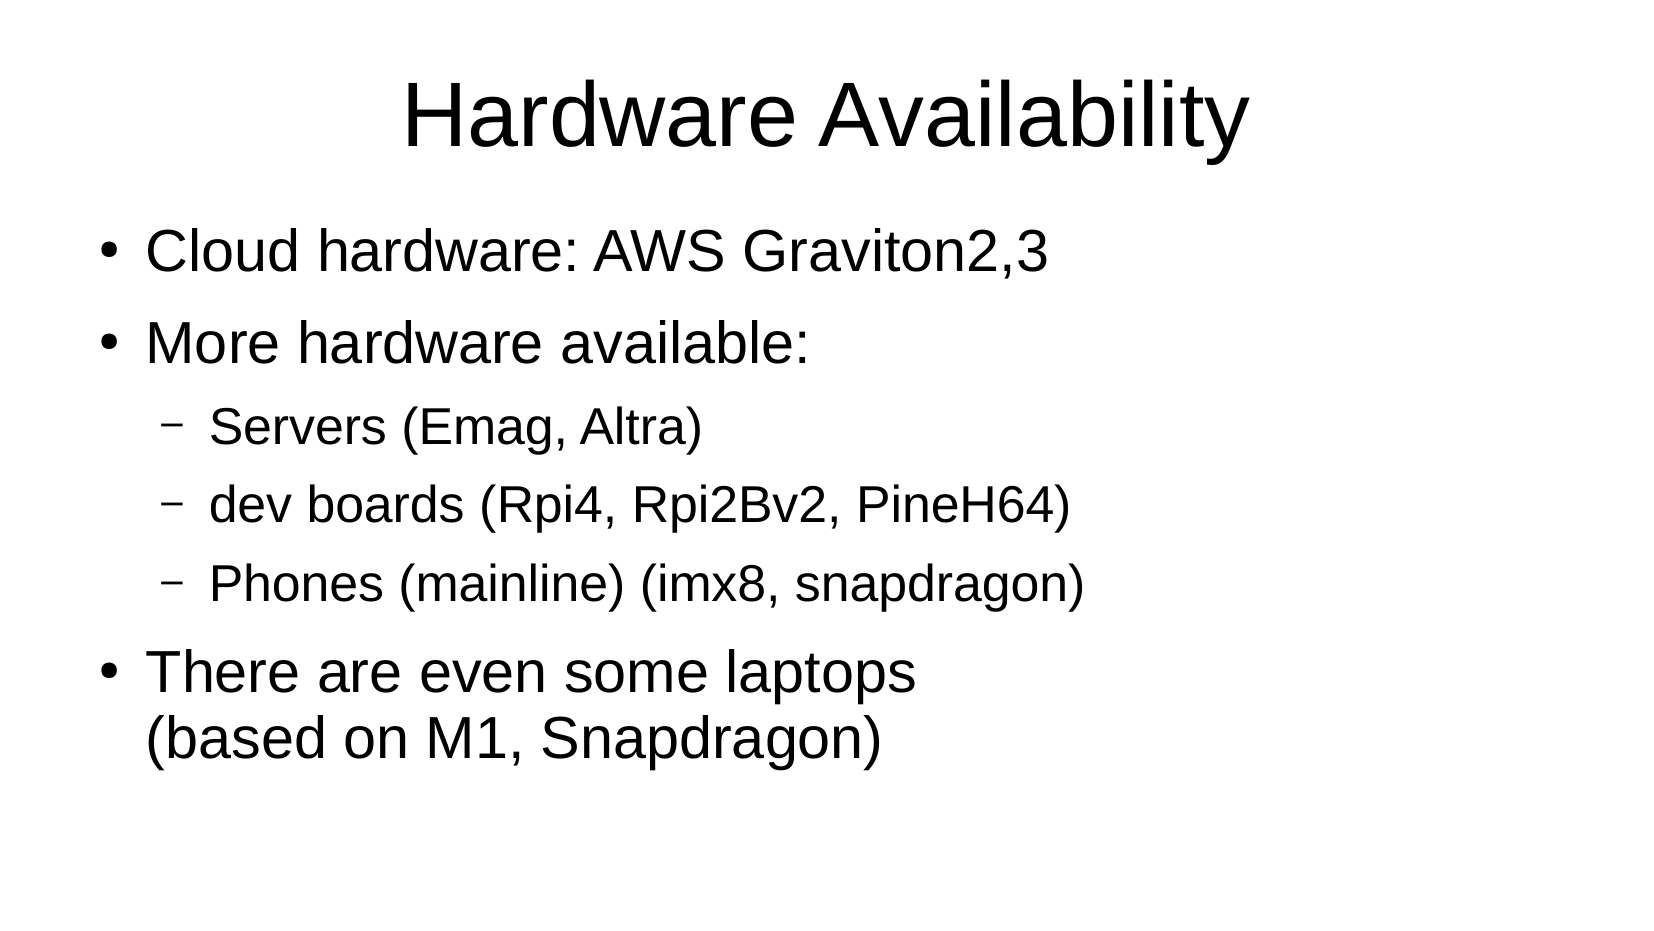

# Hardware Availability
Cloud hardware: AWS Graviton2,3
More hardware available:
Servers (Emag, Altra)
dev boards (Rpi4, Rpi2Bv2, PineH64)
Phones (mainline) (imx8, snapdragon)
There are even some laptops
(based on M1, Snapdragon)